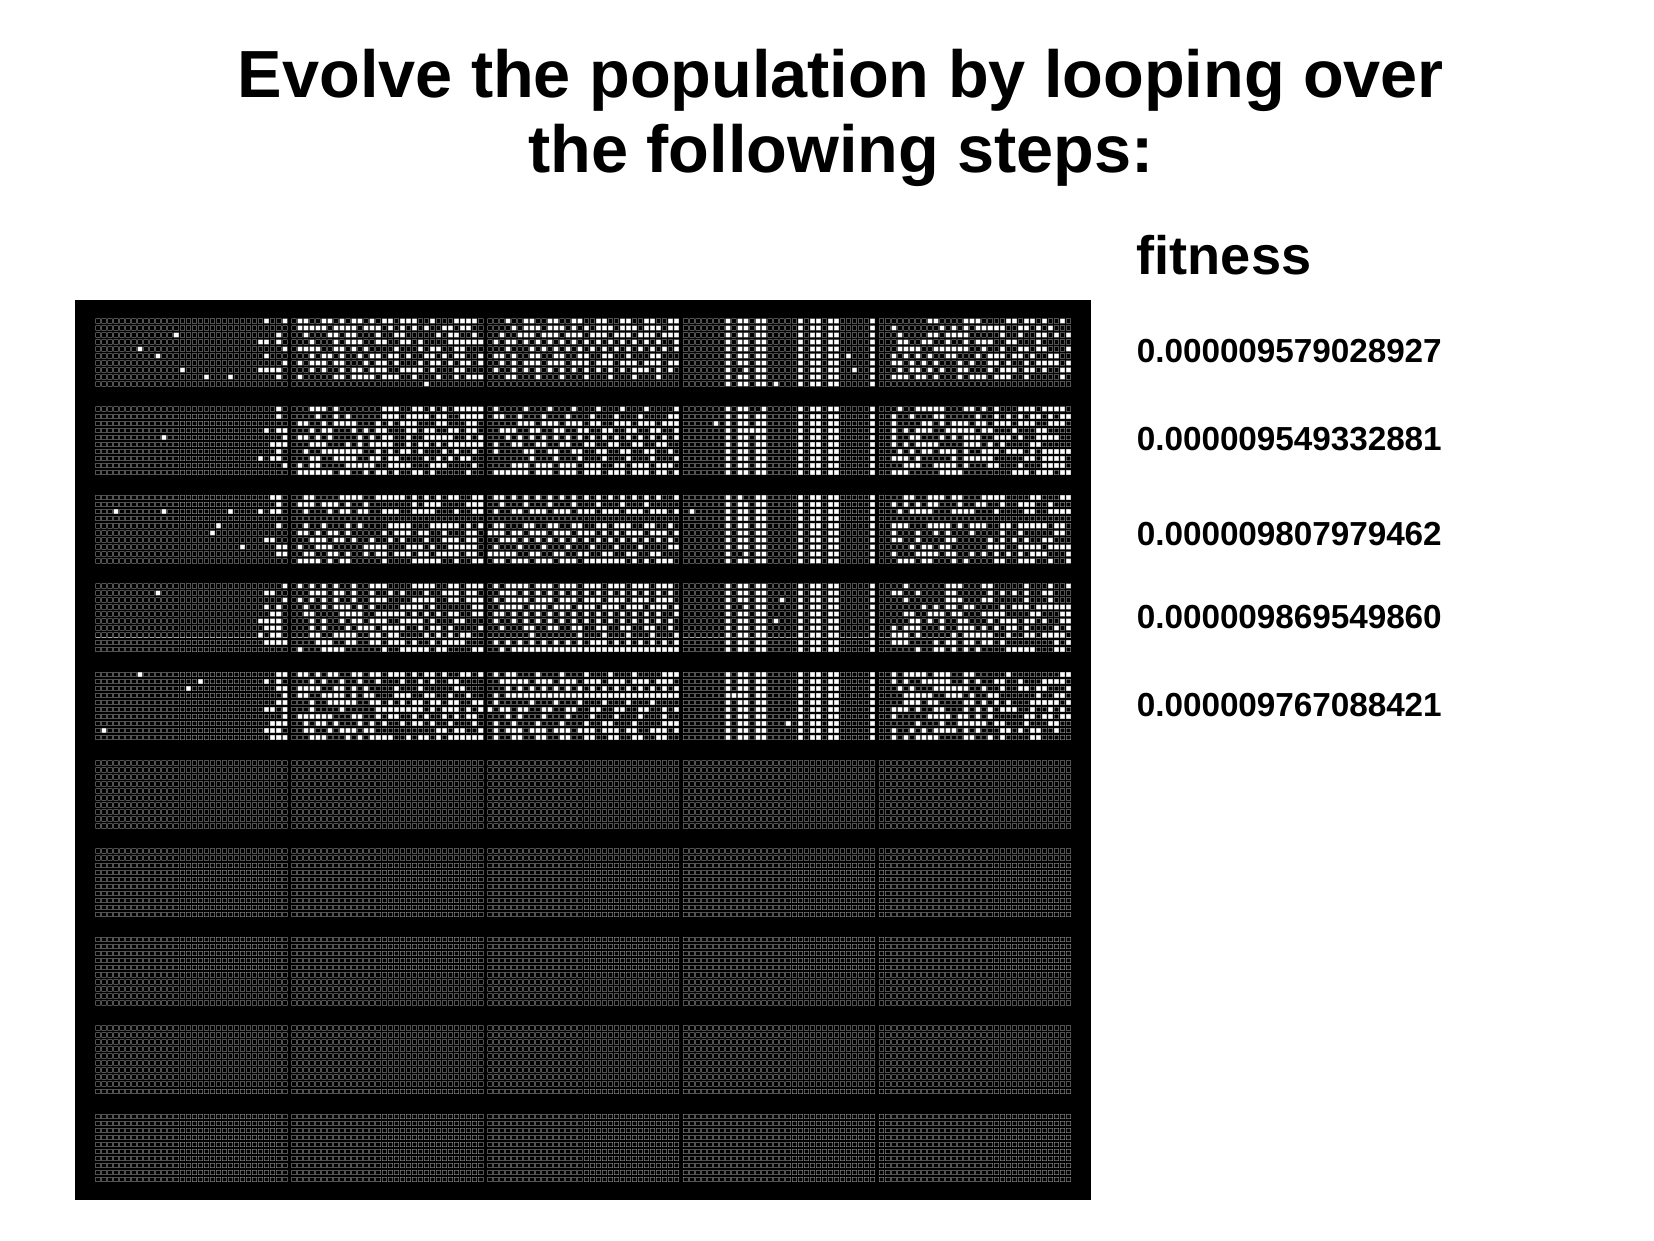

Evolve the population by looping over
the following steps:
fitness
0.000009579028927
0.000009549332881
0.000009807979462
0.000009869549860
0.000009767088421